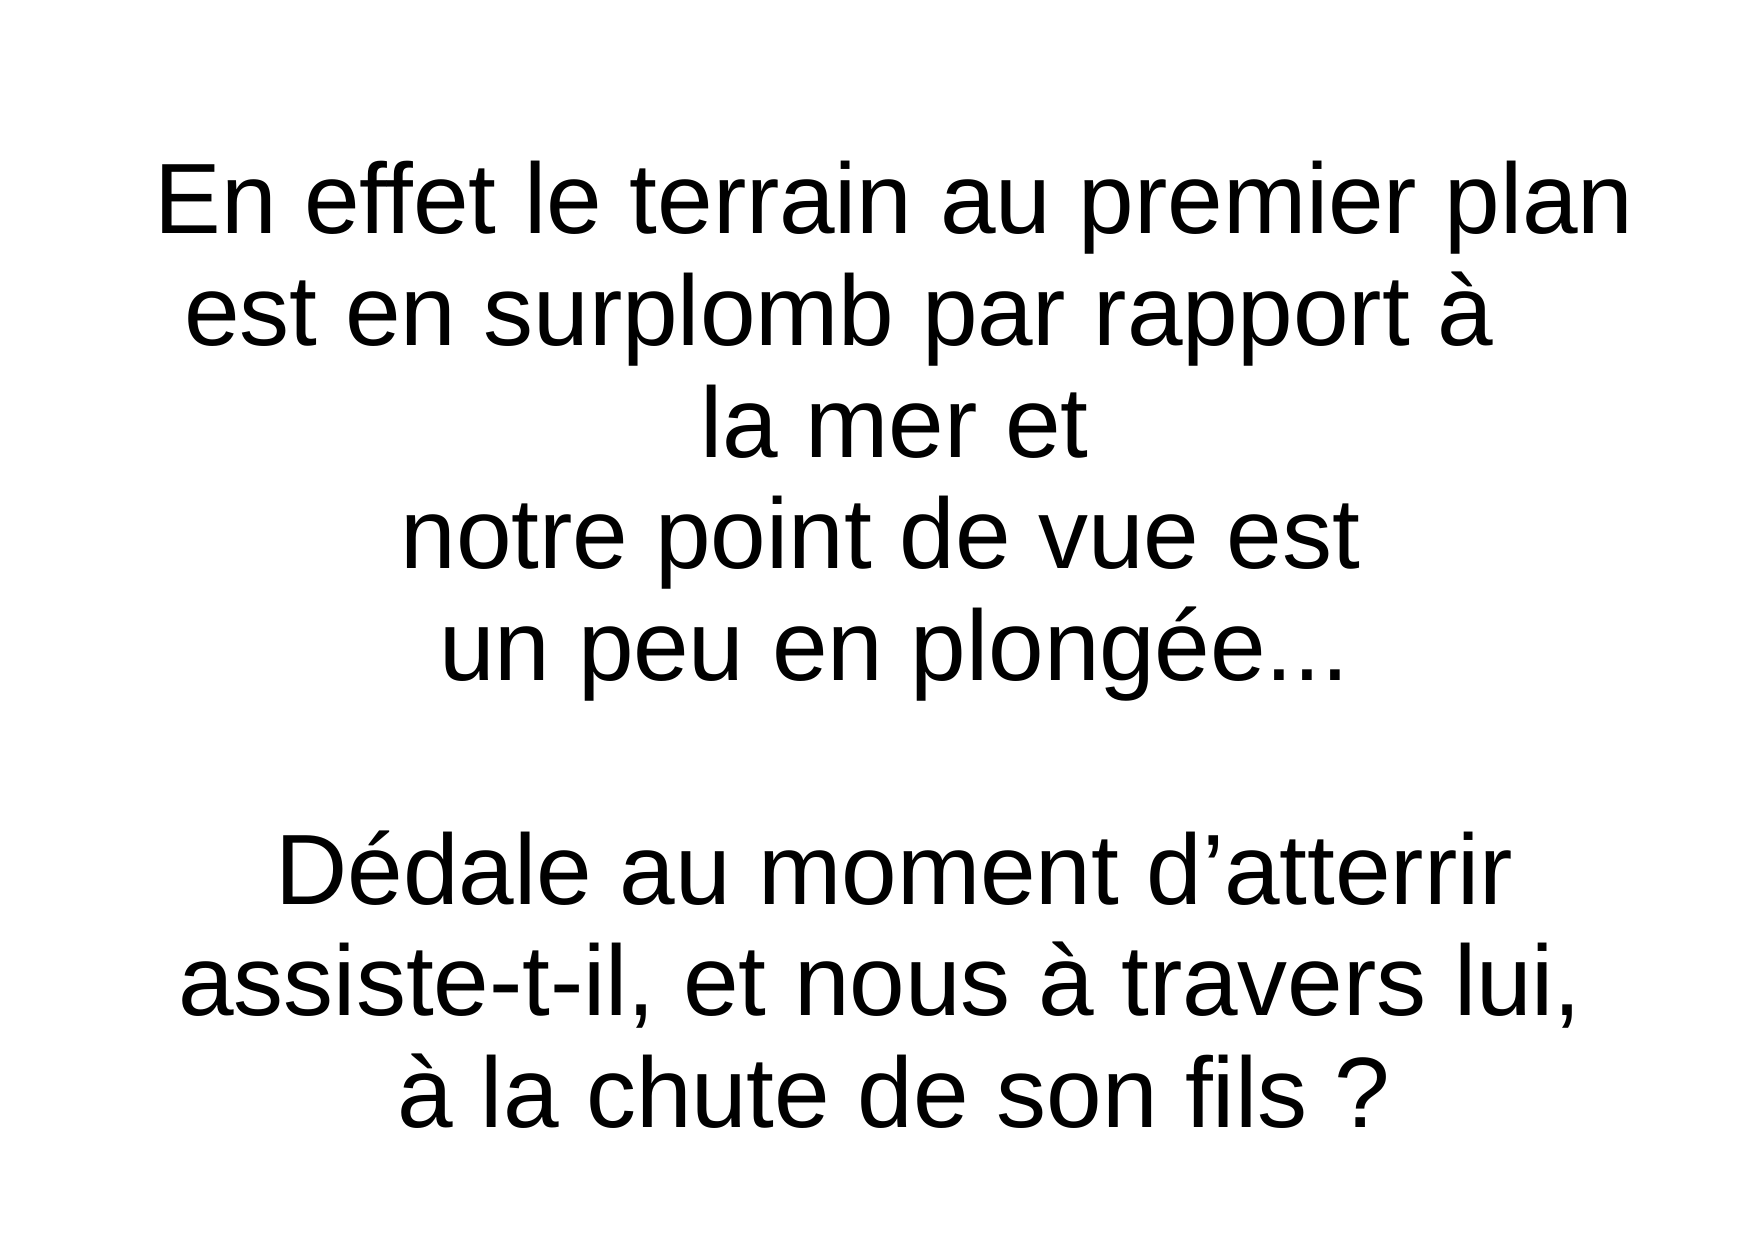

En effet le terrain au premier plan
est en surplomb par rapport à la mer et
notre point de vue est
un peu en plongée...
Dédale au moment d’atterrir assiste-t-il, et nous à travers lui, à la chute de son fils ?